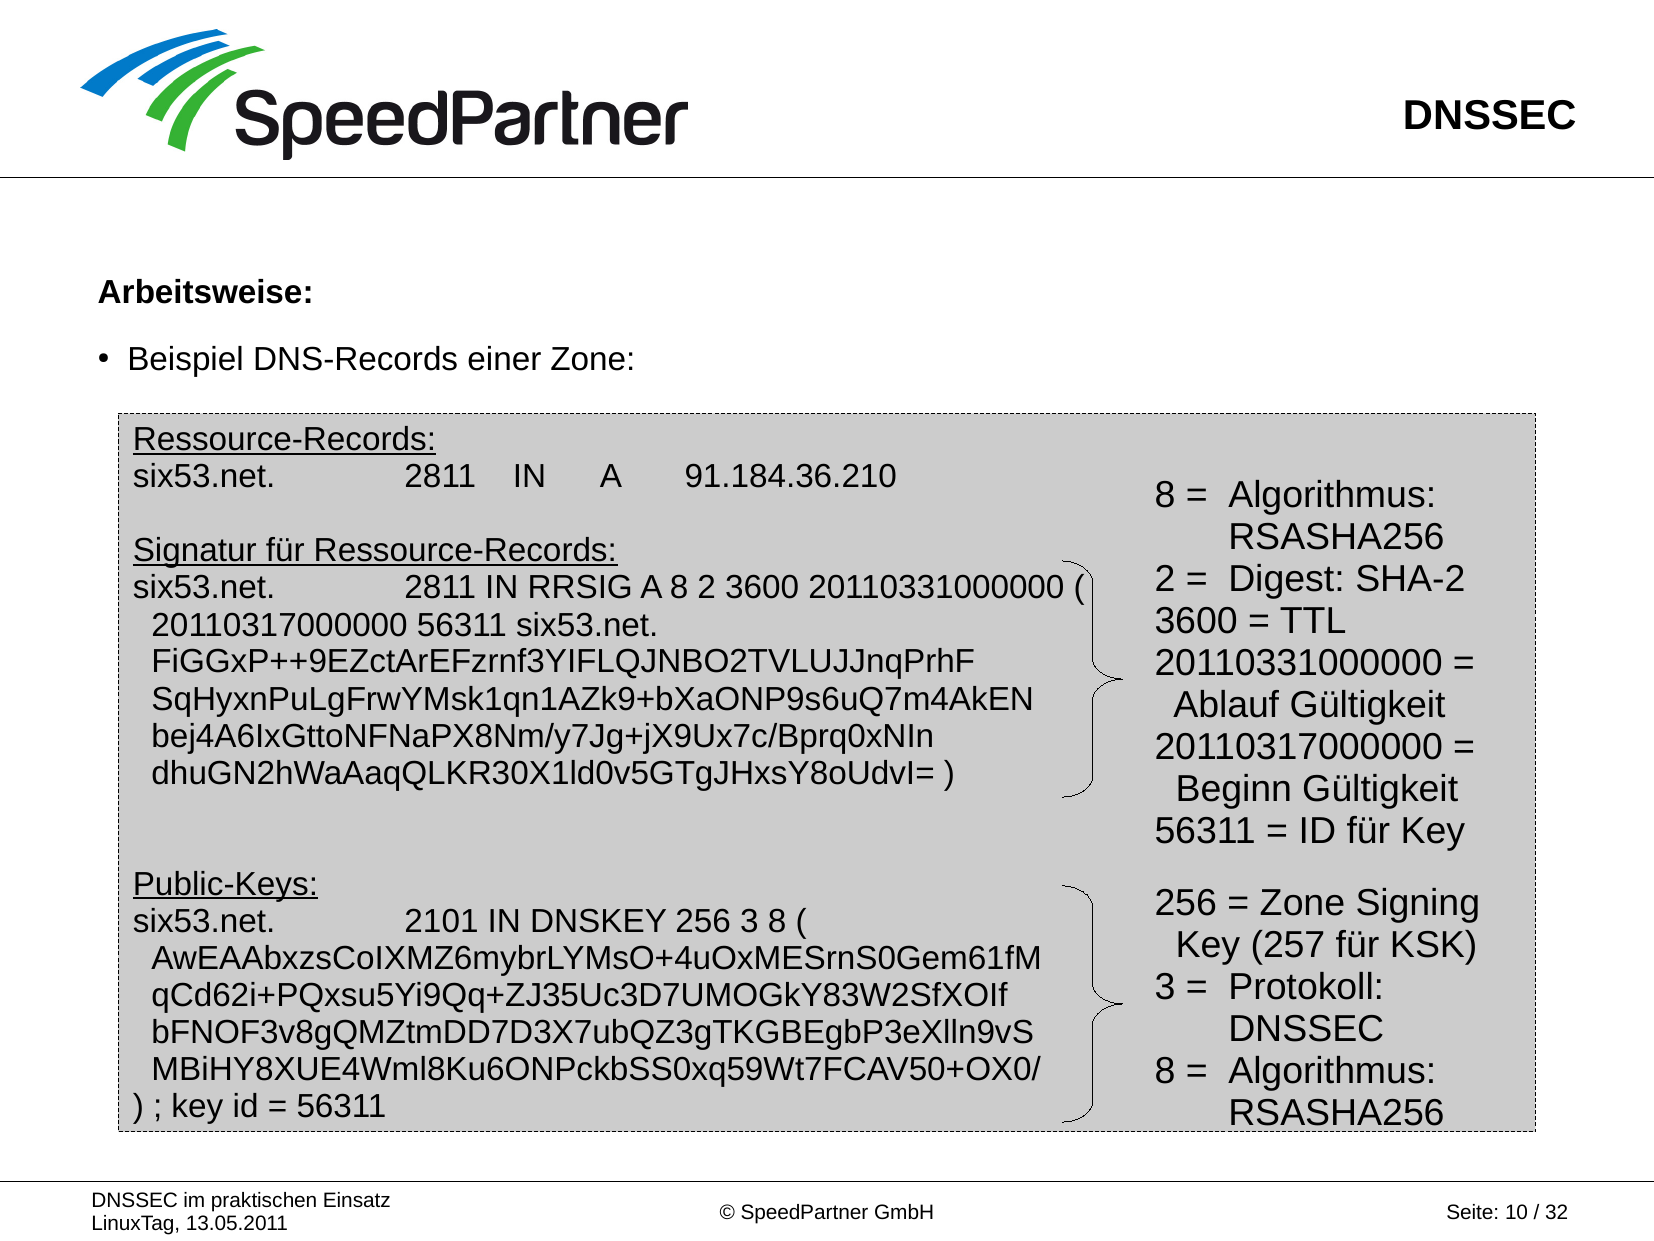

# DNSSEC
Arbeitsweise:
Beispiel DNS-Records einer Zone:
Ressource-Records:
six53.net. 2811 IN A 91.184.36.210
Signatur für Ressource-Records:
six53.net. 2811 IN RRSIG A 8 2 3600 20110331000000 (
 20110317000000 56311 six53.net.
 FiGGxP++9EZctArEFzrnf3YIFLQJNBO2TVLUJJnqPrhF
 SqHyxnPuLgFrwYMsk1qn1AZk9+bXaONP9s6uQ7m4AkEN
 bej4A6IxGttoNFNaPX8Nm/y7Jg+jX9Ux7c/Bprq0xNIn
 dhuGN2hWaAaqQLKR30X1ld0v5GTgJHxsY8oUdvI= )
Public-Keys:
six53.net. 2101 IN DNSKEY 256 3 8 (
 AwEAAbxzsCoIXMZ6mybrLYMsO+4uOxMESrnS0Gem61fM
 qCd62i+PQxsu5Yi9Qq+ZJ35Uc3D7UMOGkY83W2SfXOIf
 bFNOF3v8gQMZtmDD7D3X7ubQZ3gTKGBEgbP3eXlln9vS
 MBiHY8XUE4Wml8Ku6ONPckbSS0xq59Wt7FCAV50+OX0/
) ; key id = 56311
8 =	Algorithmus:
	RSASHA256
2 =	Digest: SHA-2
3600 = TTL
20110331000000 =
 Ablauf Gültigkeit
20110317000000 =
 Beginn Gültigkeit
56311 = ID für Key
256 = Zone Signing
 Key (257 für KSK)
3 =	Protokoll:
	DNSSEC
8 =	Algorithmus:
	RSASHA256